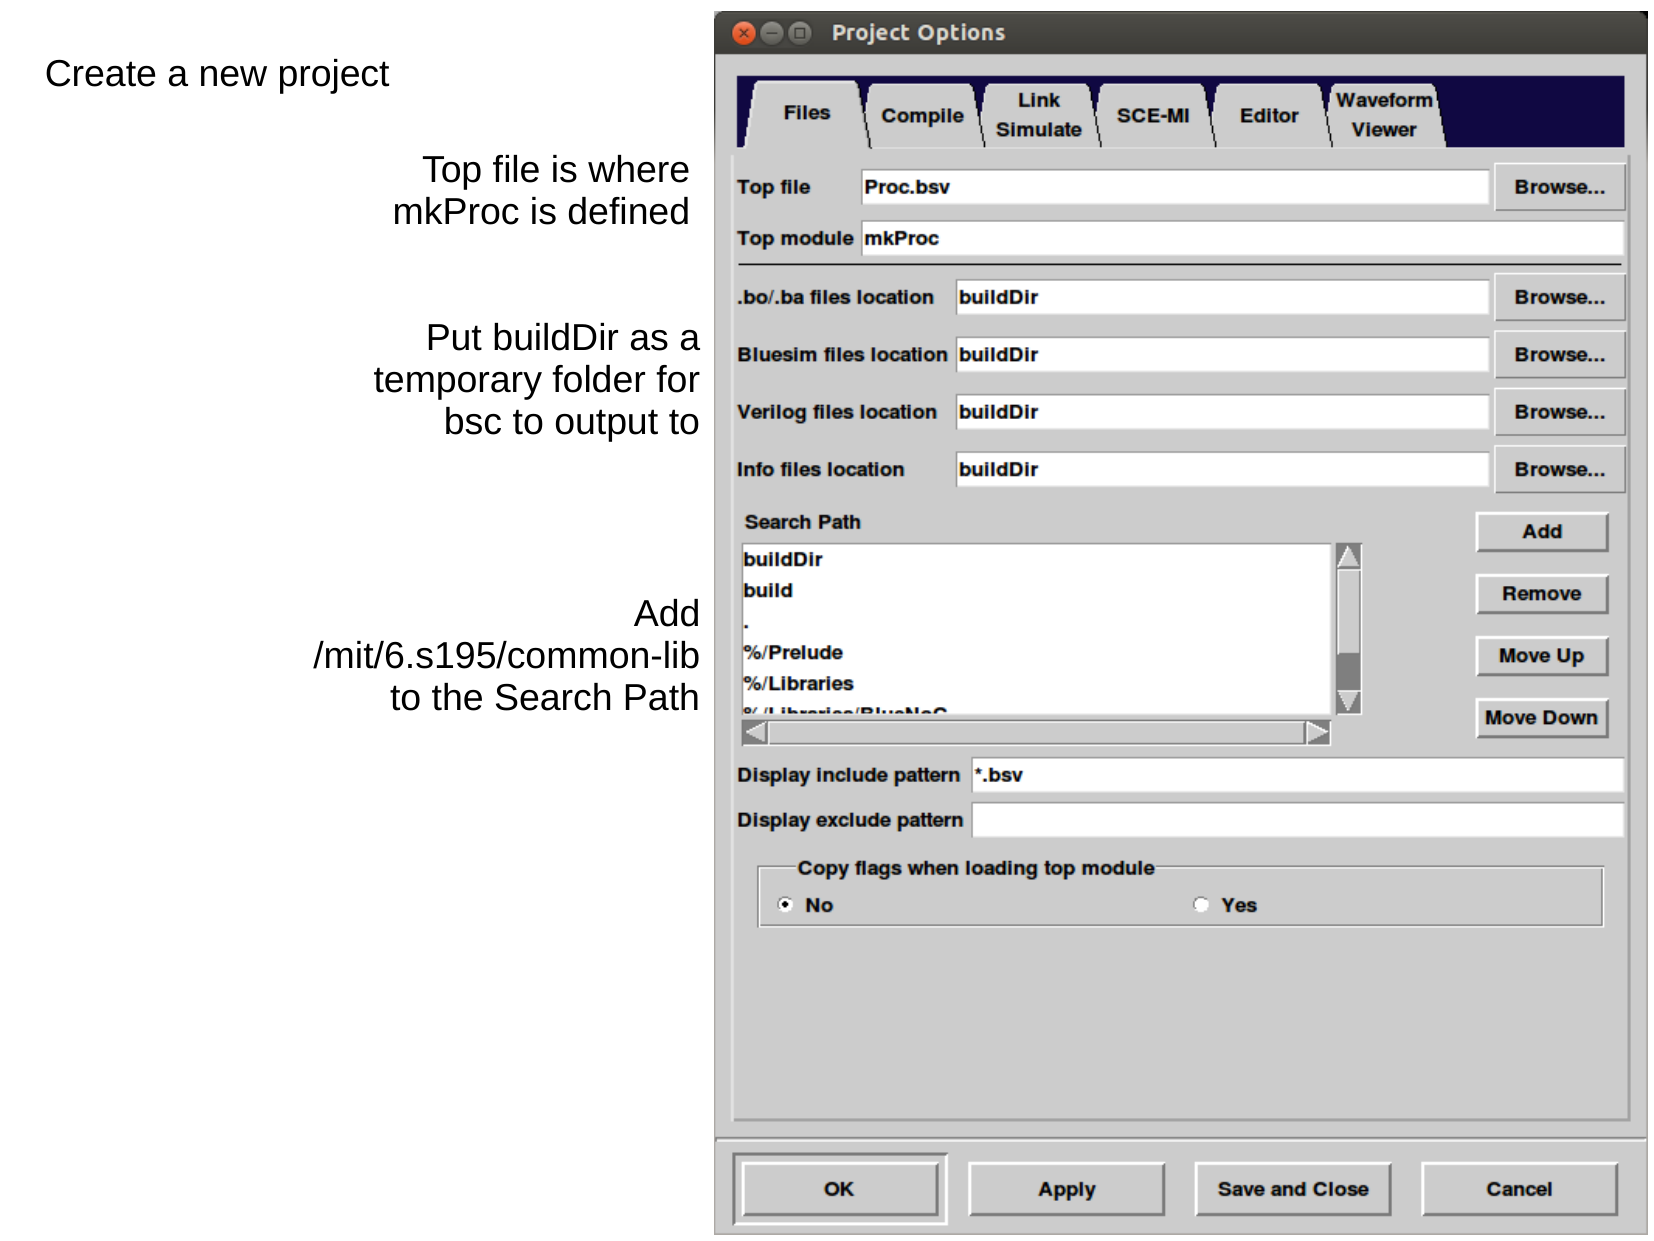

Create a new project
Top file is where mkProc is defined
Put buildDir as a temporary folder for bsc to output to
Add /mit/6.s195/common-lib to the Search Path